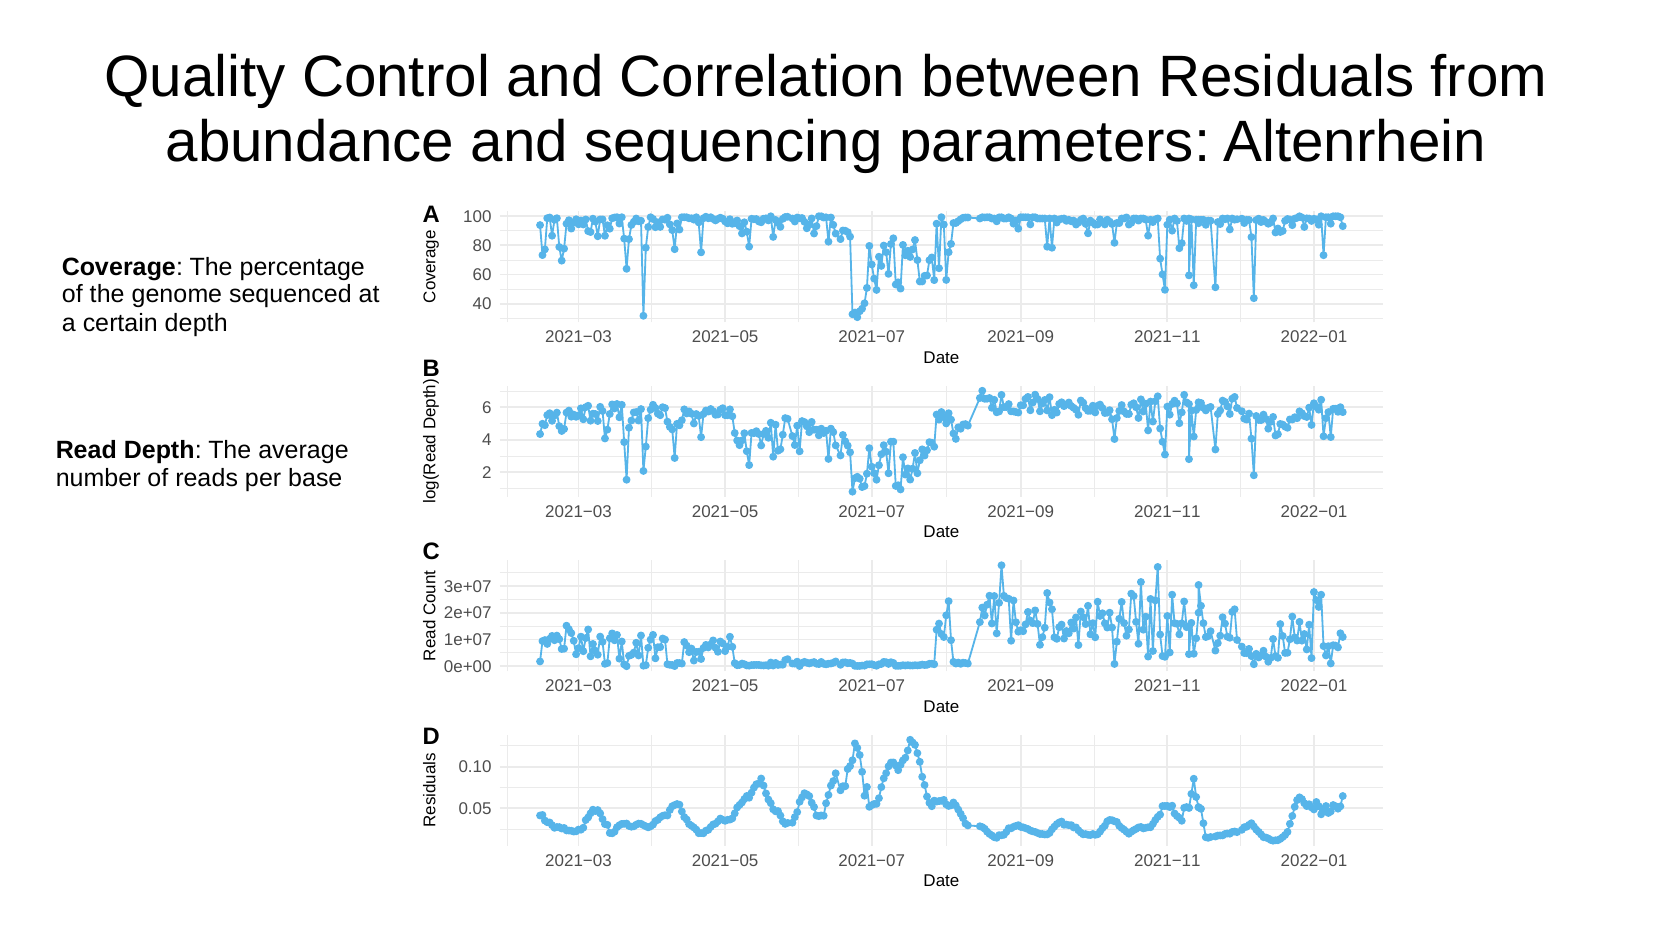

# Quality Control and Correlation between Residuals from abundance and sequencing parameters: Altenrhein
Coverage: The percentage of the genome sequenced at a certain depth
Read Depth: The average number of reads per base